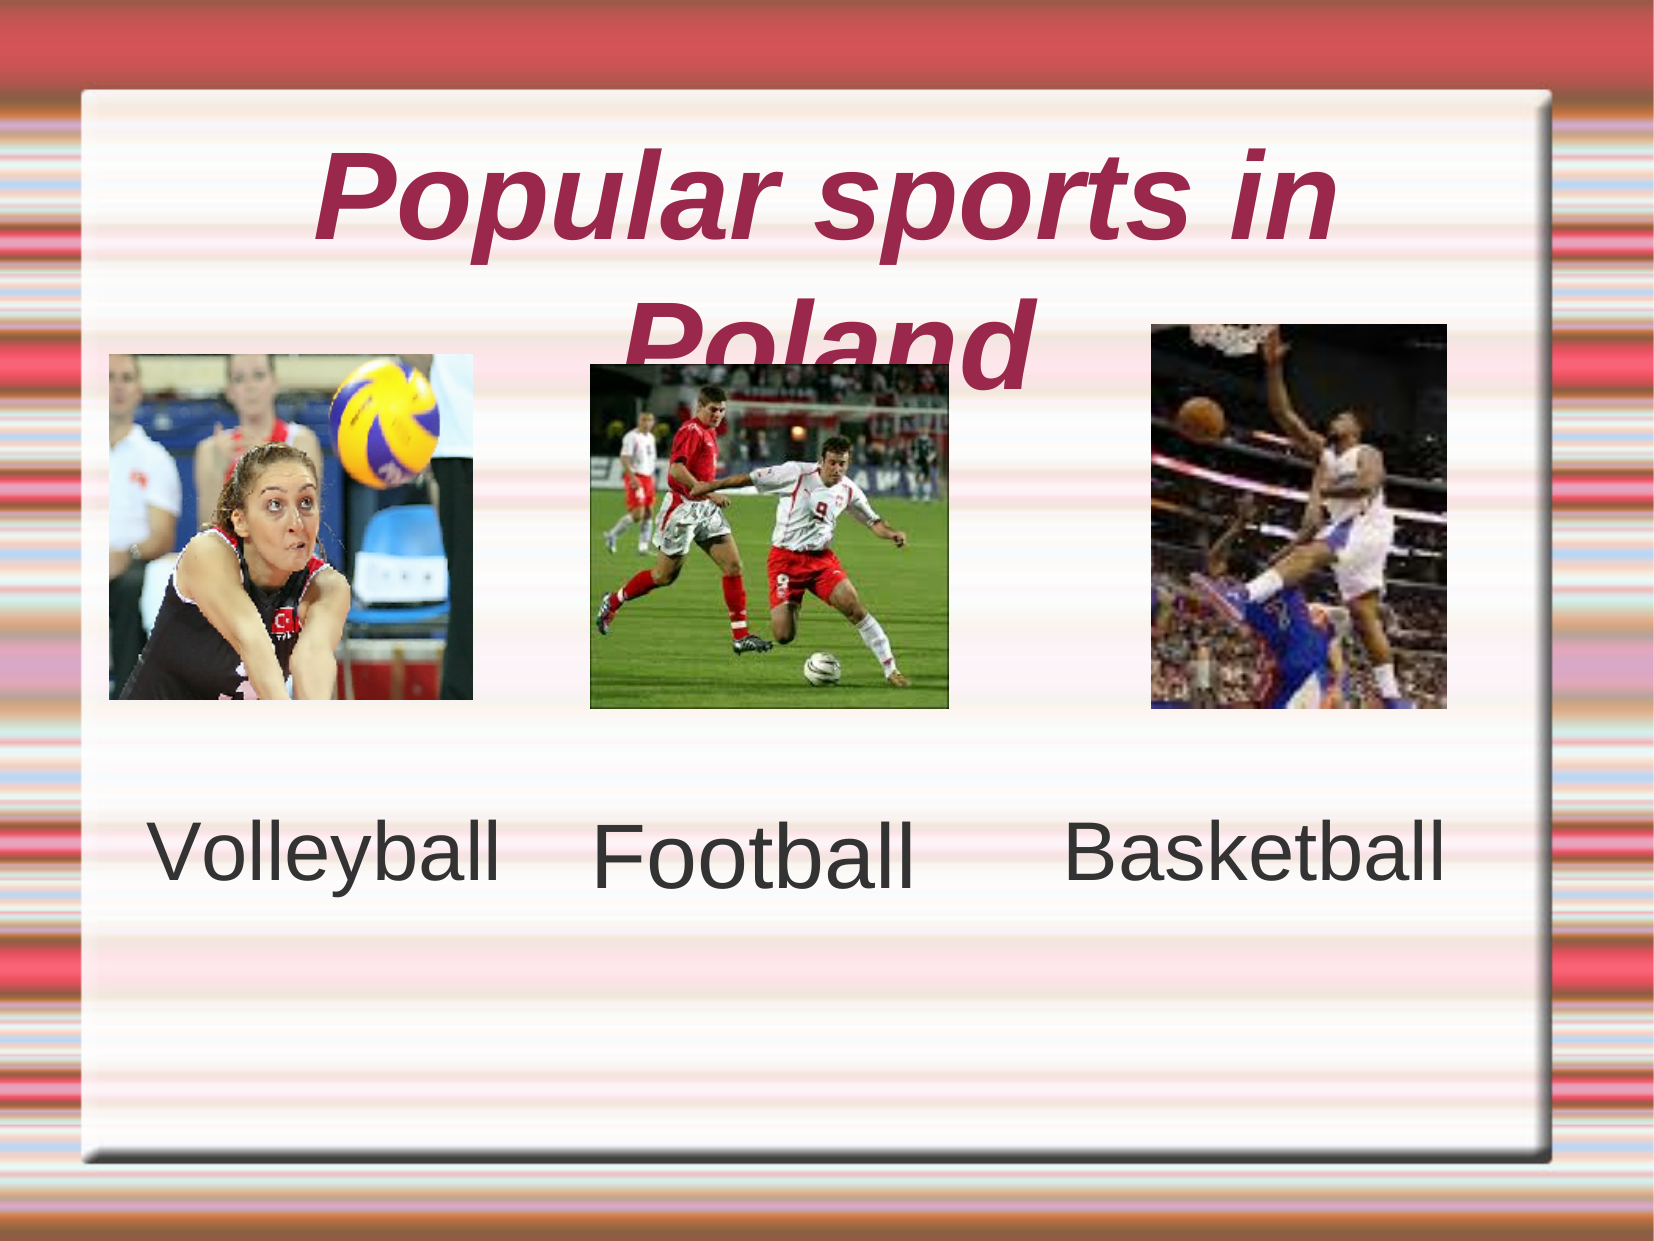

# Popular sports in Poland
 Volleyball
Football
Basketball